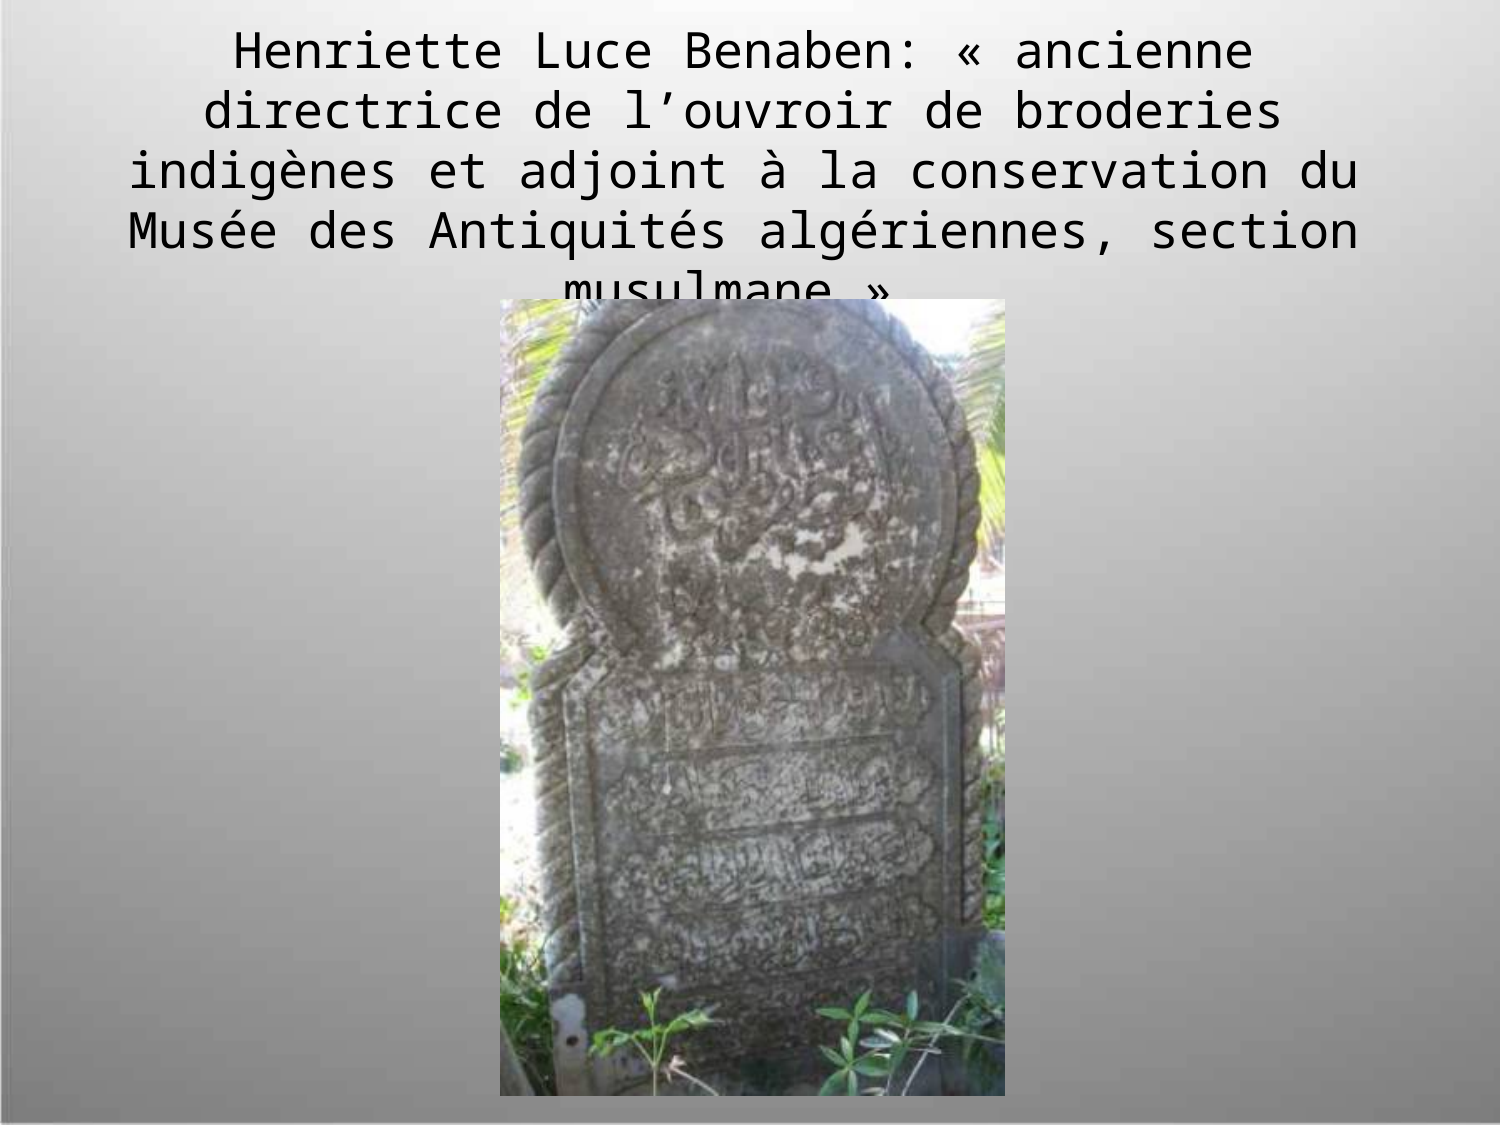

# Henriette Luce Benaben: « ancienne directrice de l’ouvroir de broderies indigènes et adjoint à la conservation du Musée des Antiquités algériennes, section musulmane »